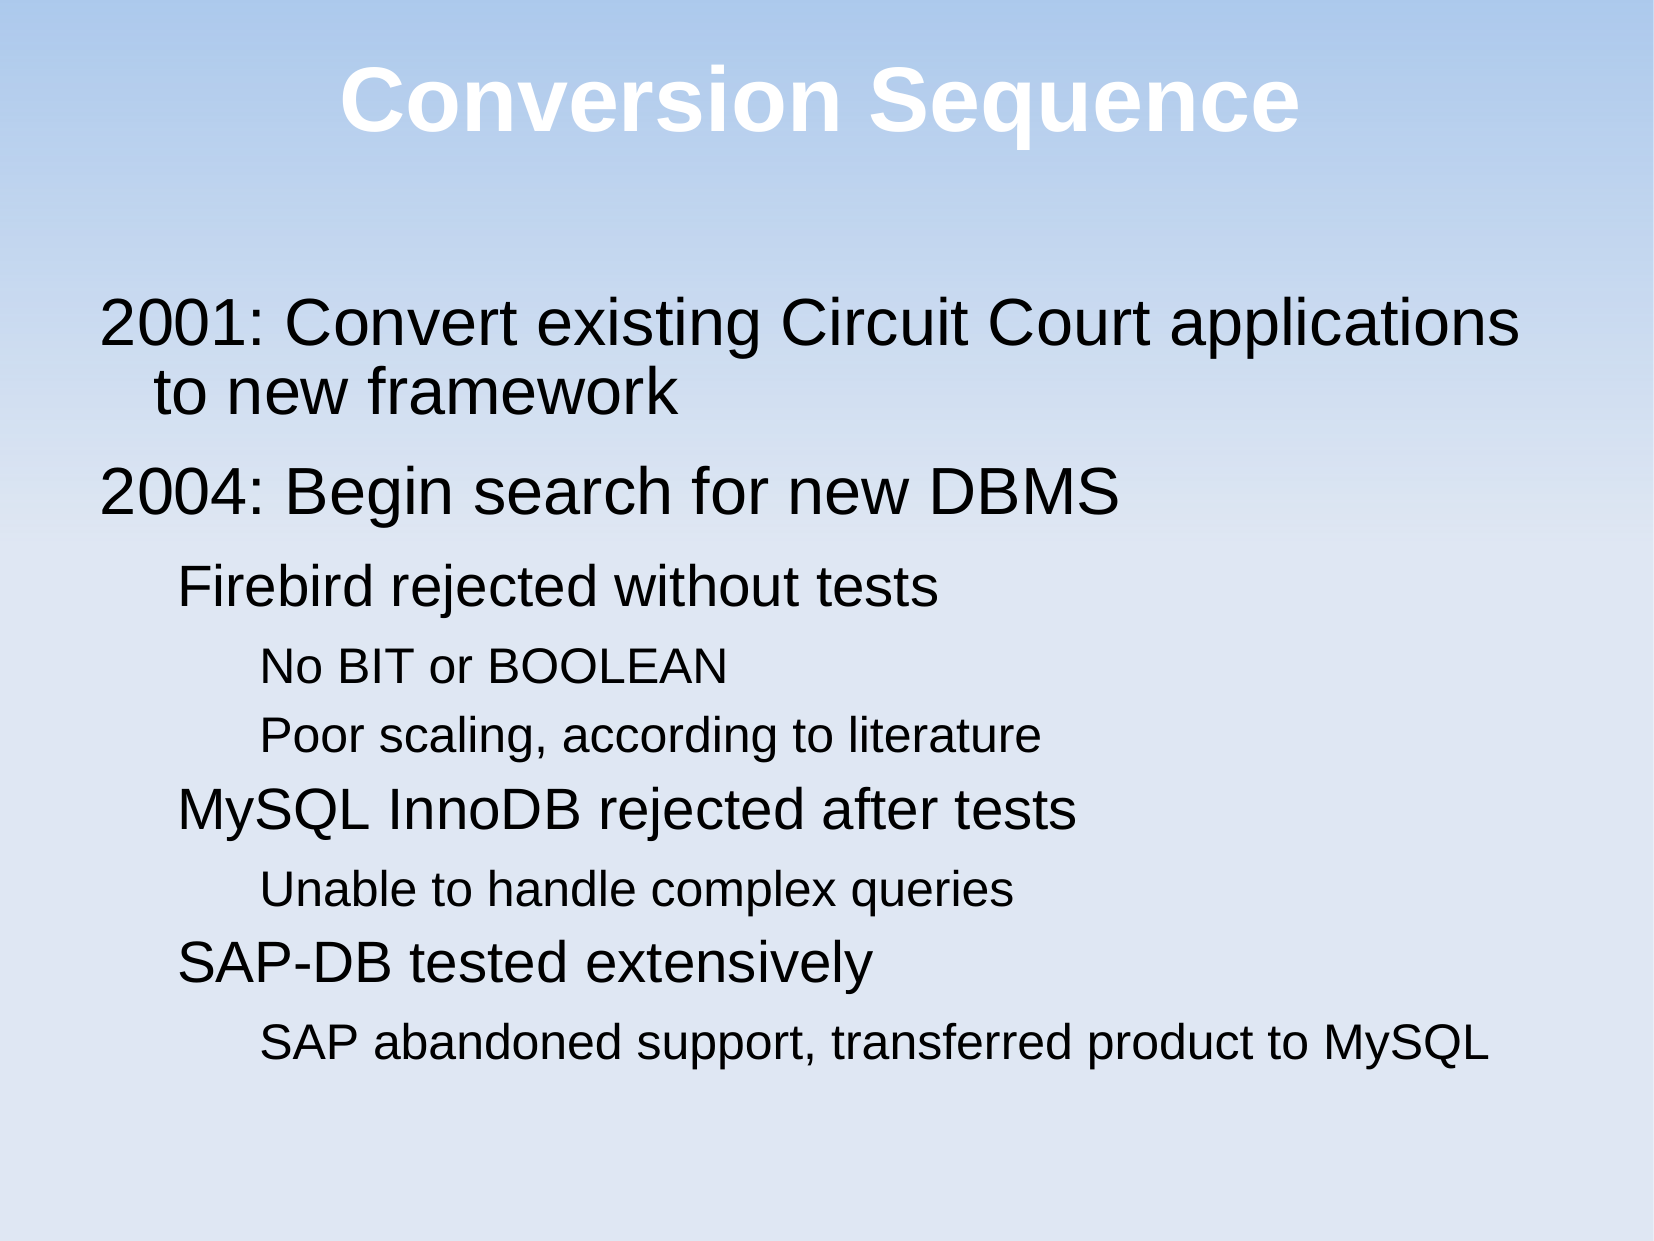

# Conversion Sequence
2001: Convert existing Circuit Court applications to new framework
2004: Begin search for new DBMS
Firebird rejected without tests
No BIT or BOOLEAN
Poor scaling, according to literature
MySQL InnoDB rejected after tests
Unable to handle complex queries
SAP-DB tested extensively
SAP abandoned support, transferred product to MySQL